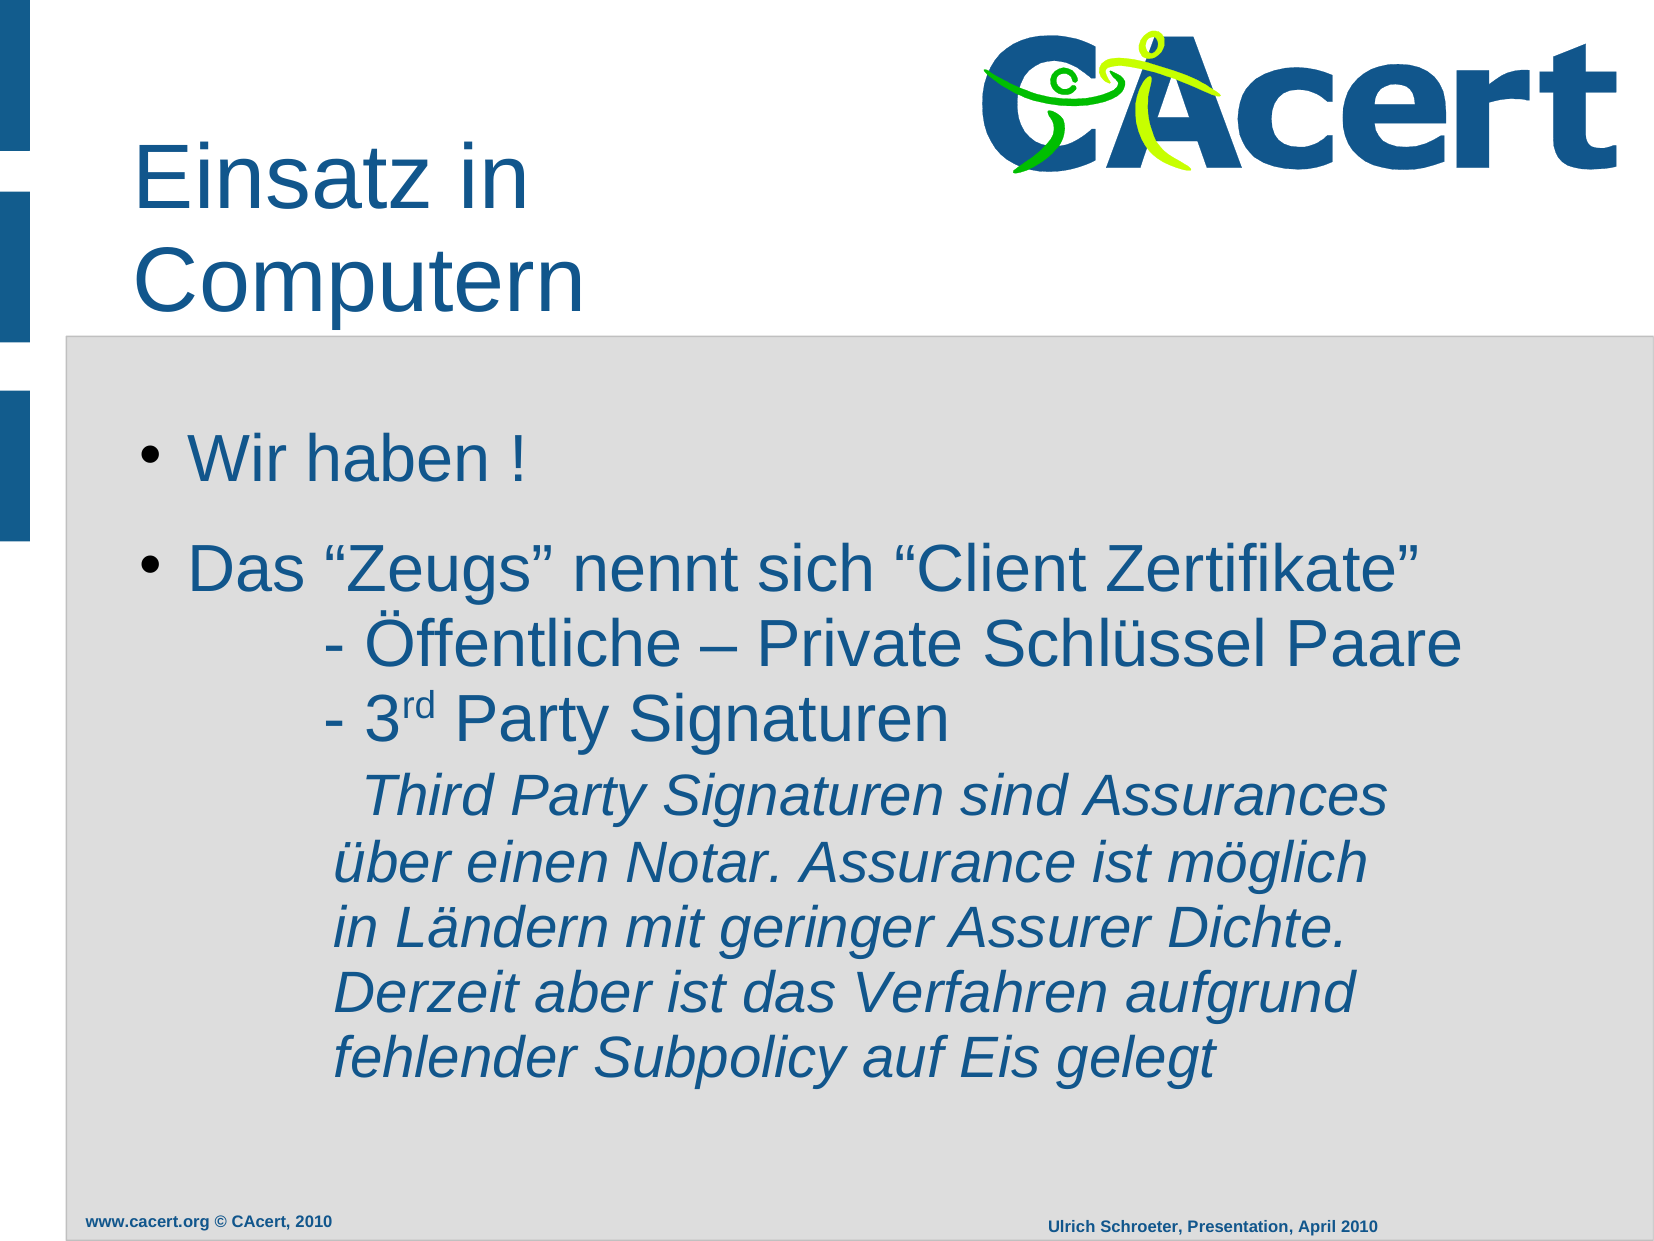

Einsatz in
Computern
 Wir haben !
 Das “Zeugs” nennt sich “Client Zertifikate”
 - Öffentliche – Private Schlüssel Paare
 - 3rd Party Signaturen
 Third Party Signaturen sind Assurances
 über einen Notar. Assurance ist möglich
 in Ländern mit geringer Assurer Dichte.
 Derzeit aber ist das Verfahren aufgrund
 fehlender Subpolicy auf Eis gelegt